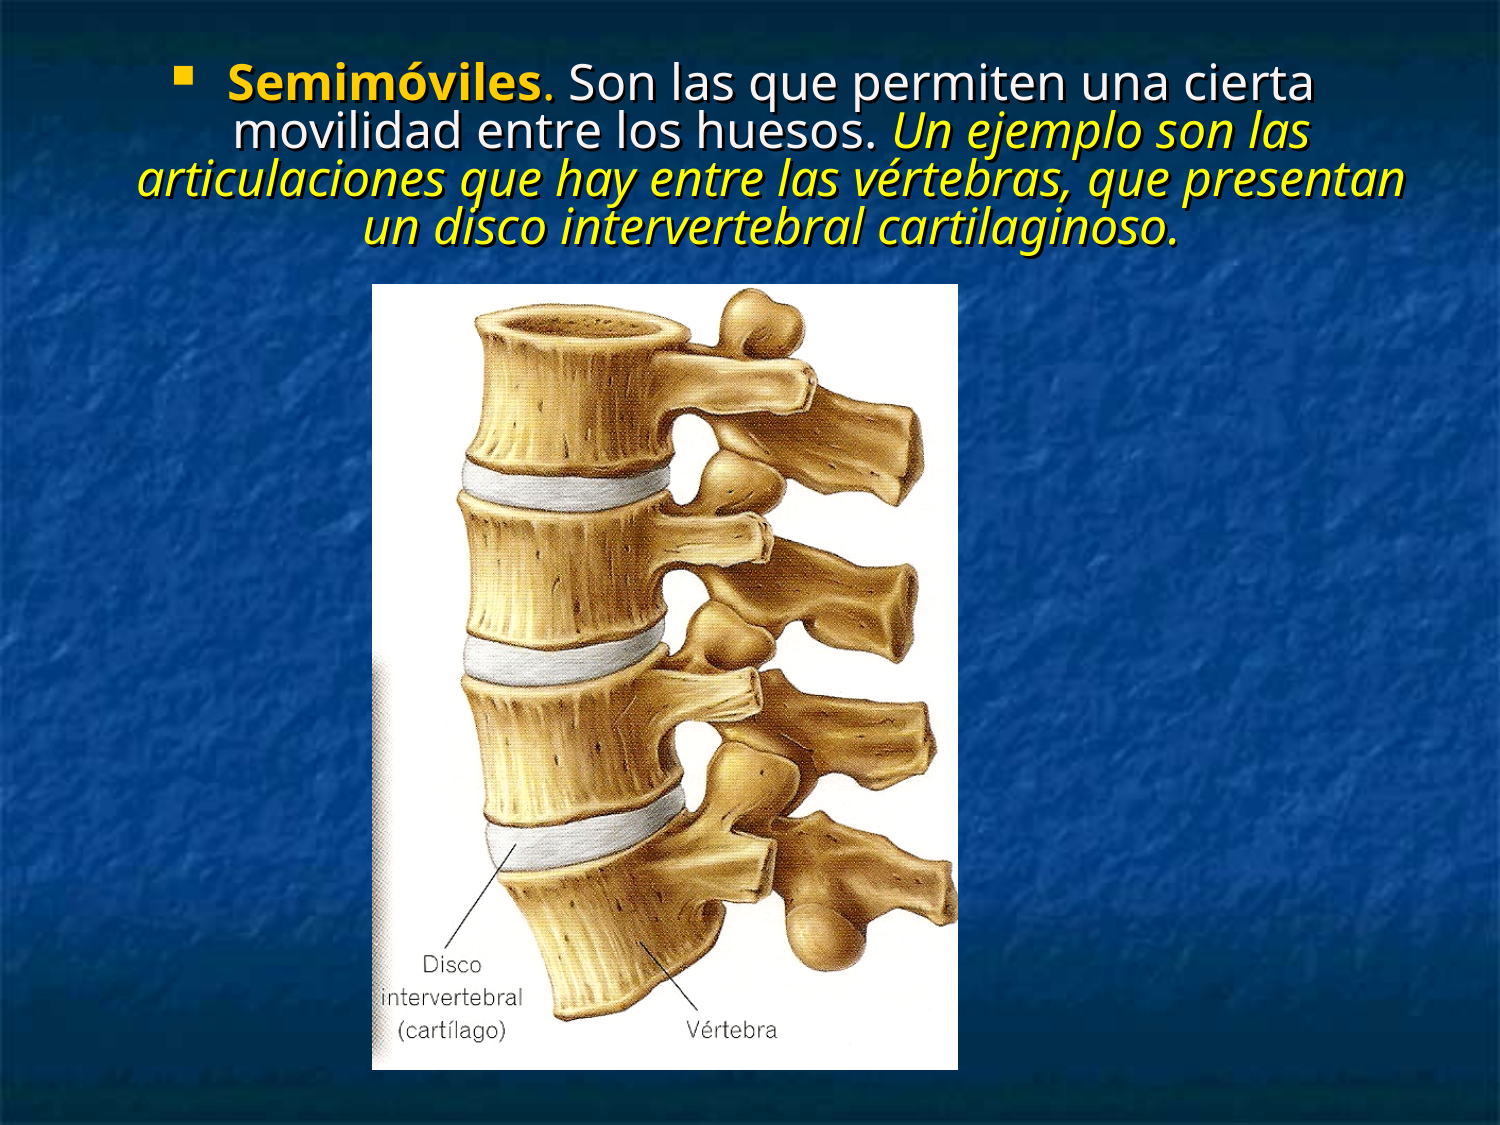

# Semimóviles. Son las que permiten una cierta movilidad entre los huesos. Un ejemplo son las articulaciones que hay entre las vértebras, que presentan un disco intervertebral cartilaginoso.